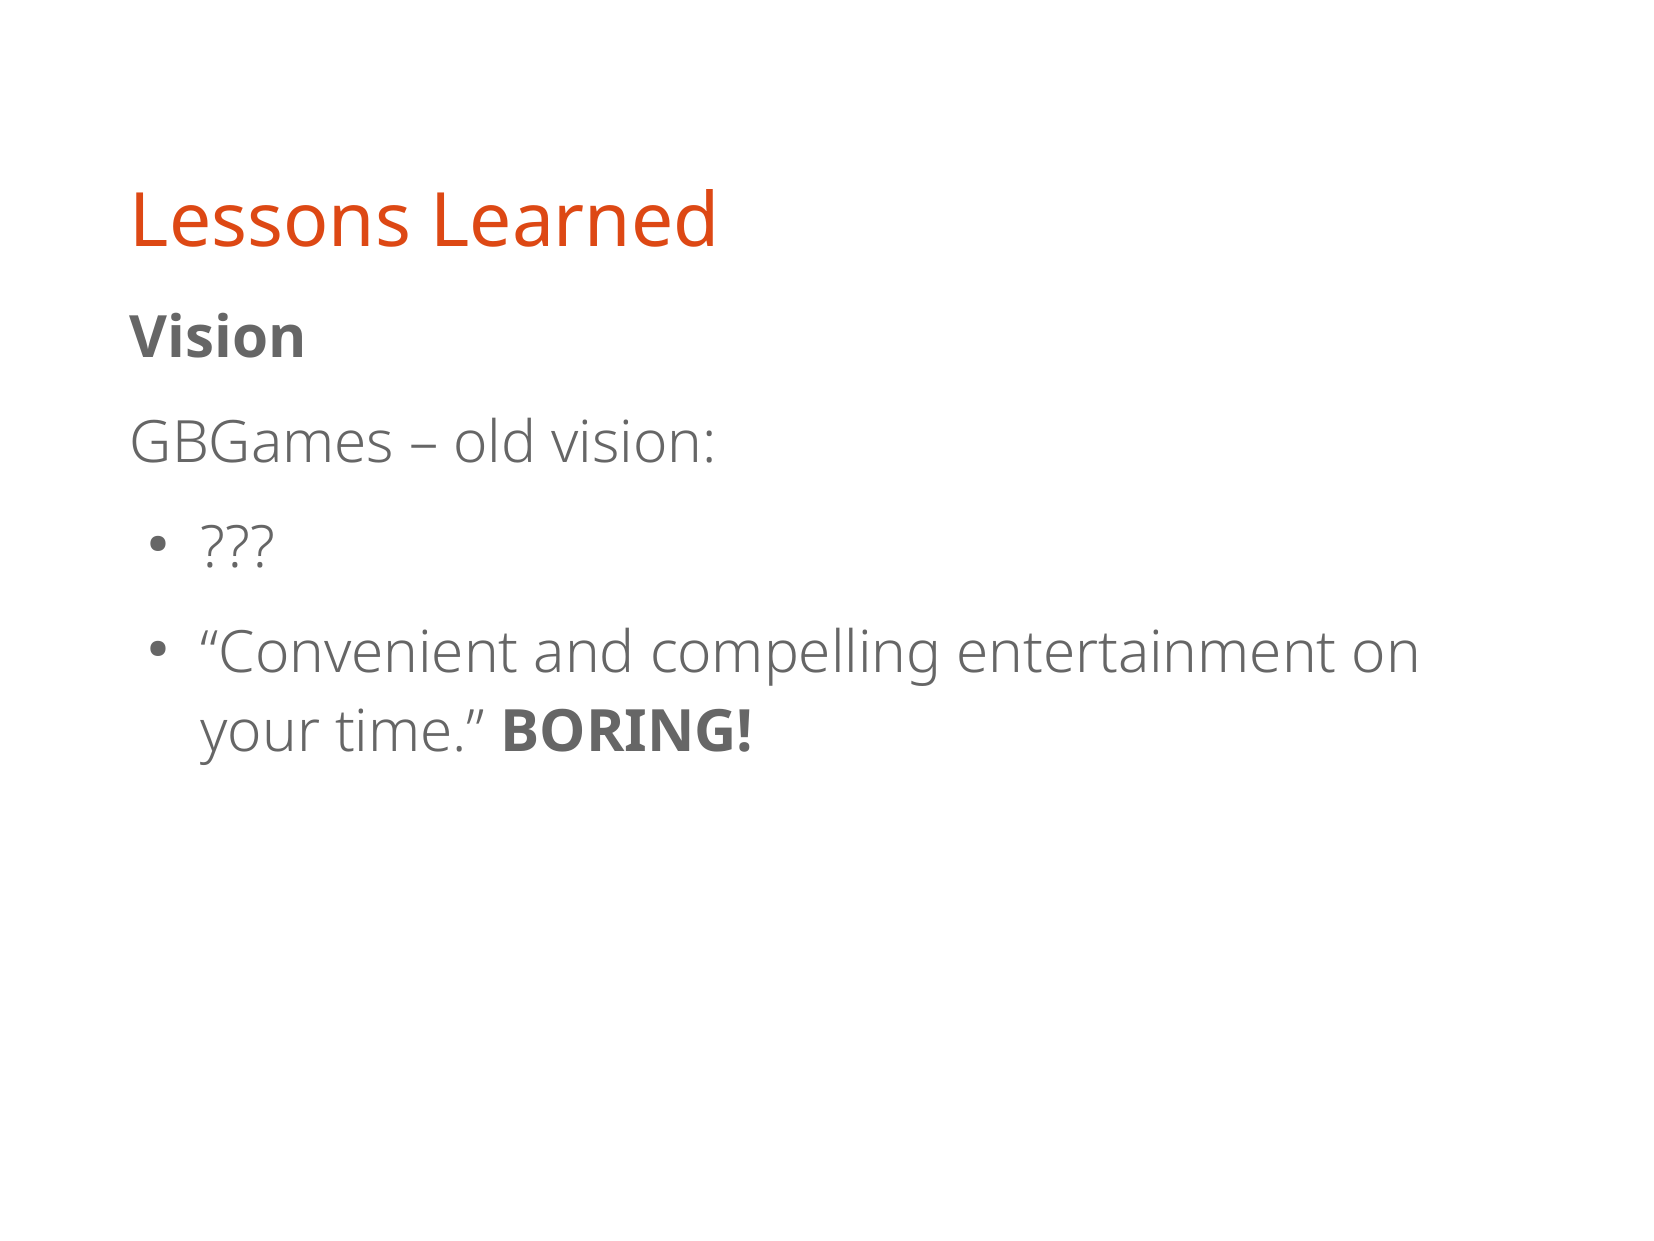

# Lessons Learned
Vision
GBGames – old vision:
???
“Convenient and compelling entertainment on your time.” BORING!